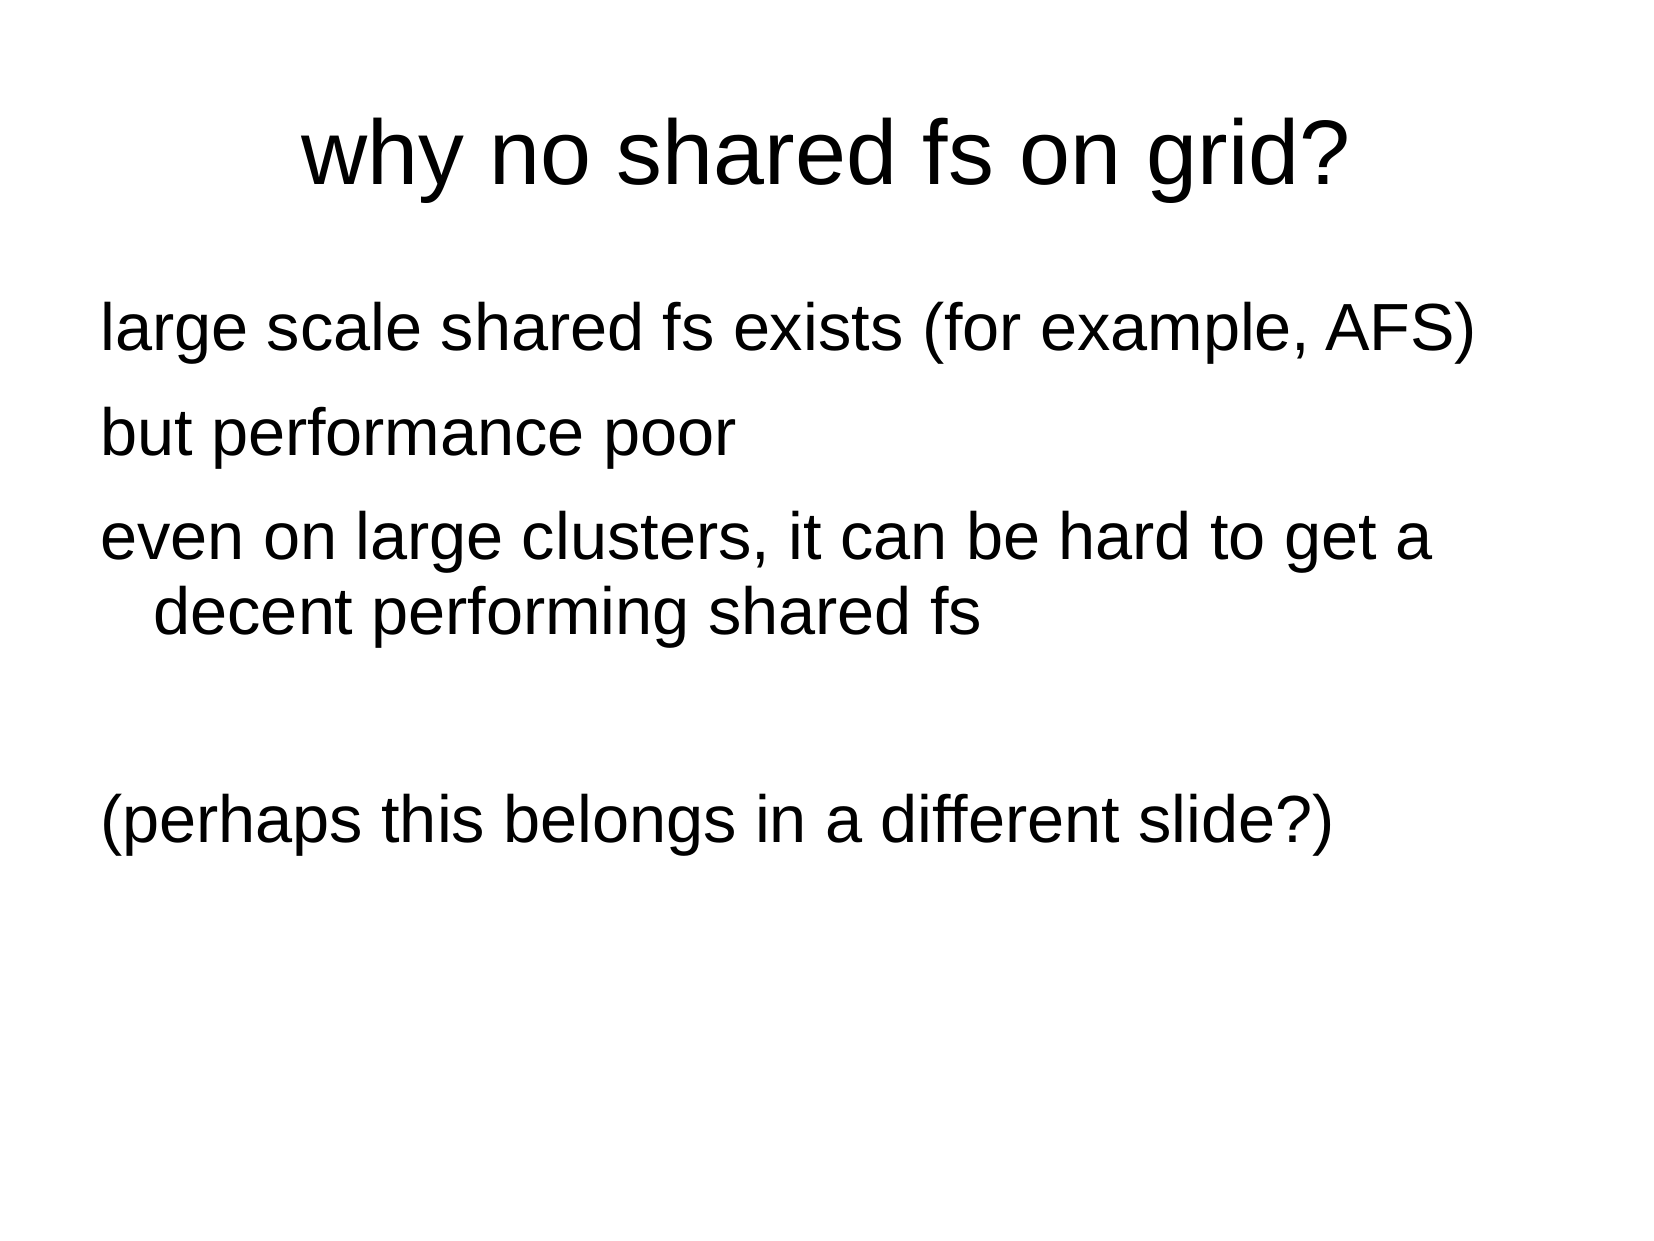

# why no shared fs on grid?
large scale shared fs exists (for example, AFS)
but performance poor
even on large clusters, it can be hard to get a decent performing shared fs
(perhaps this belongs in a different slide?)